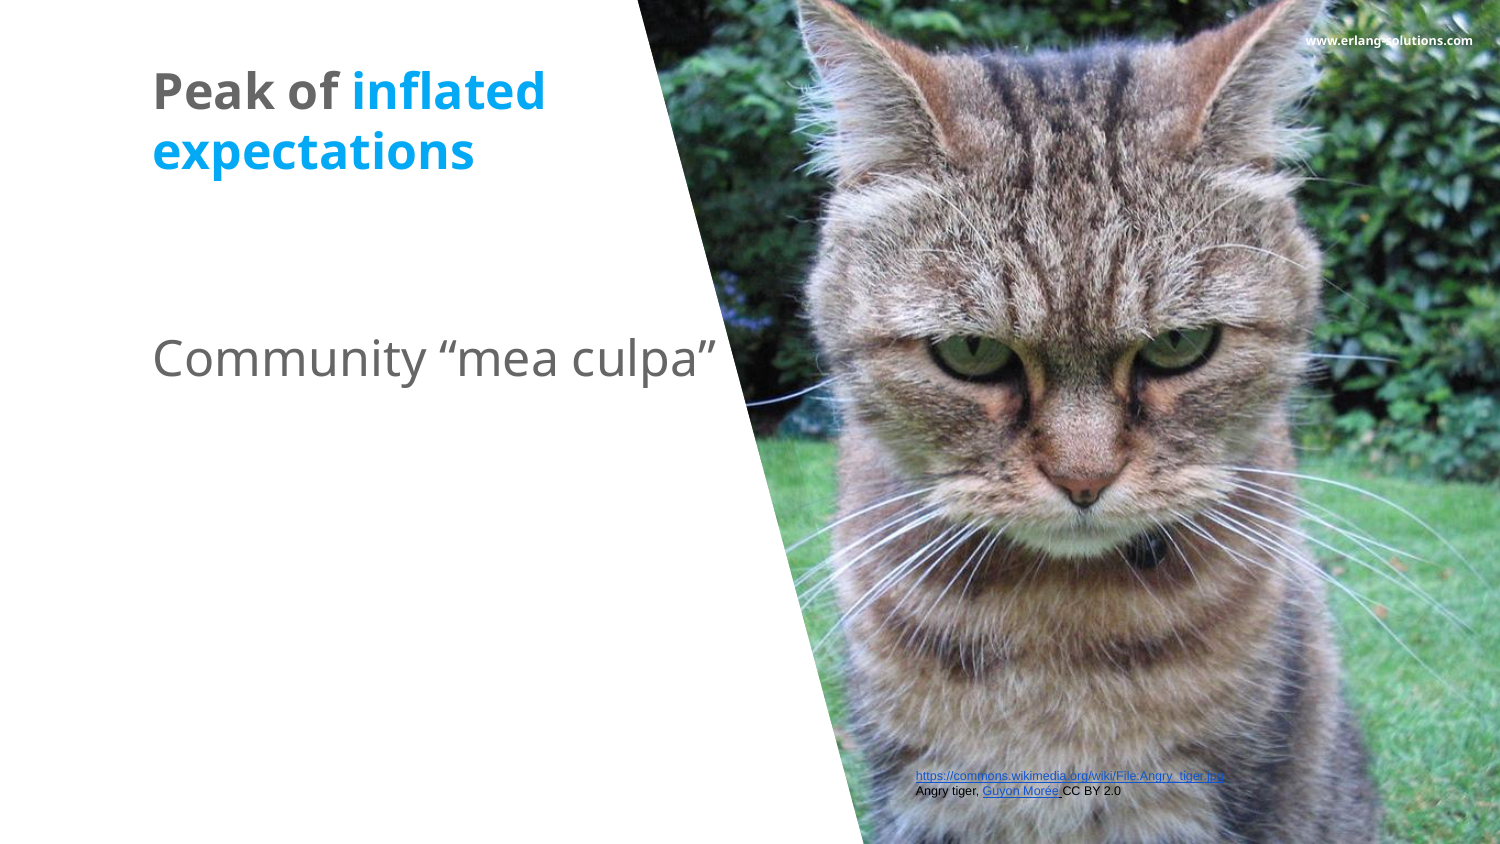

# Peak of inflated expectations
Community “mea culpa”
https://commons.wikimedia.org/wiki/File:Angry_tiger.jpg
Angry tiger, Guyon Morée CC BY 2.0